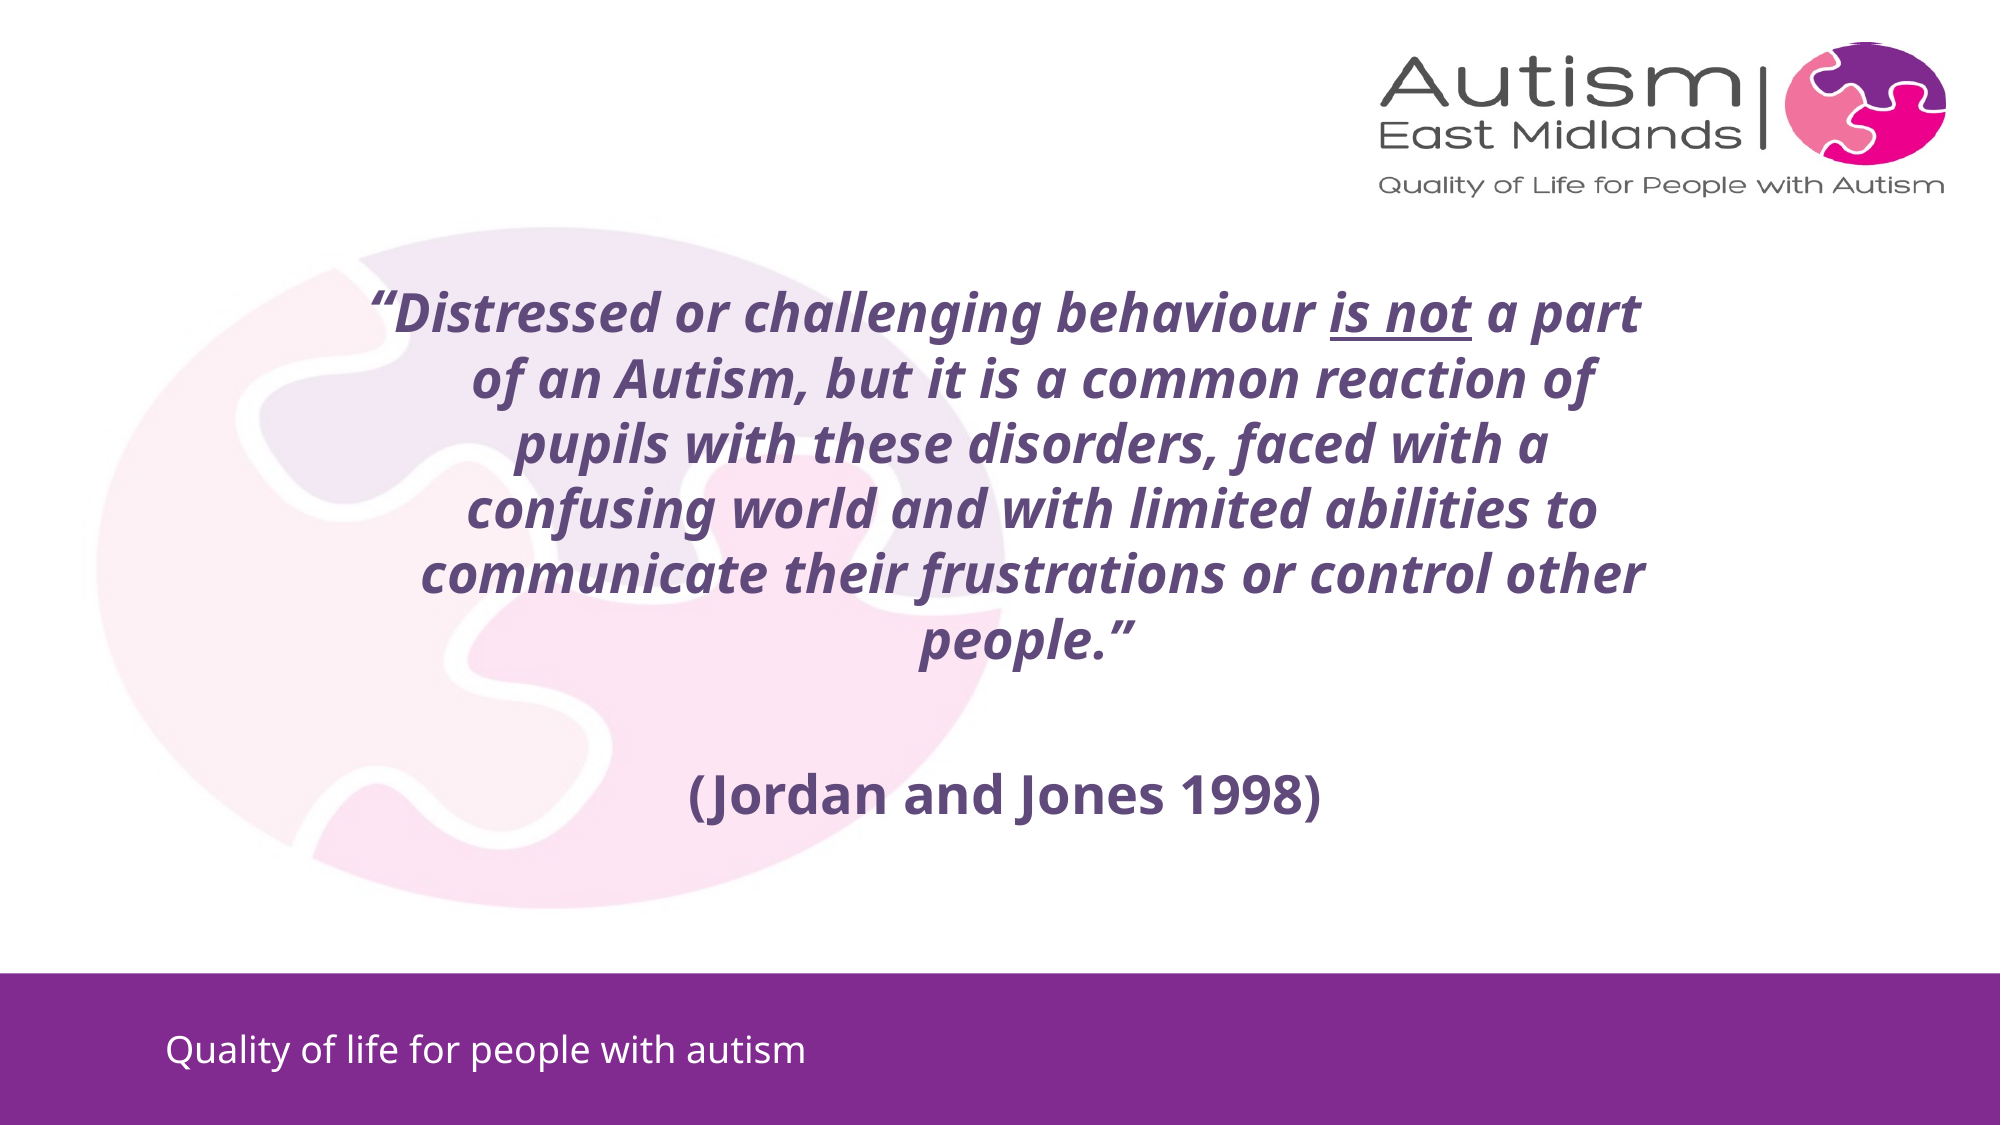

# “Distressed or challenging behaviour is not a part of an Autism, but it is a common reaction of pupils with these disorders, faced with a confusing world and with limited abilities to communicate their frustrations or control other people.”
(Jordan and Jones 1998)